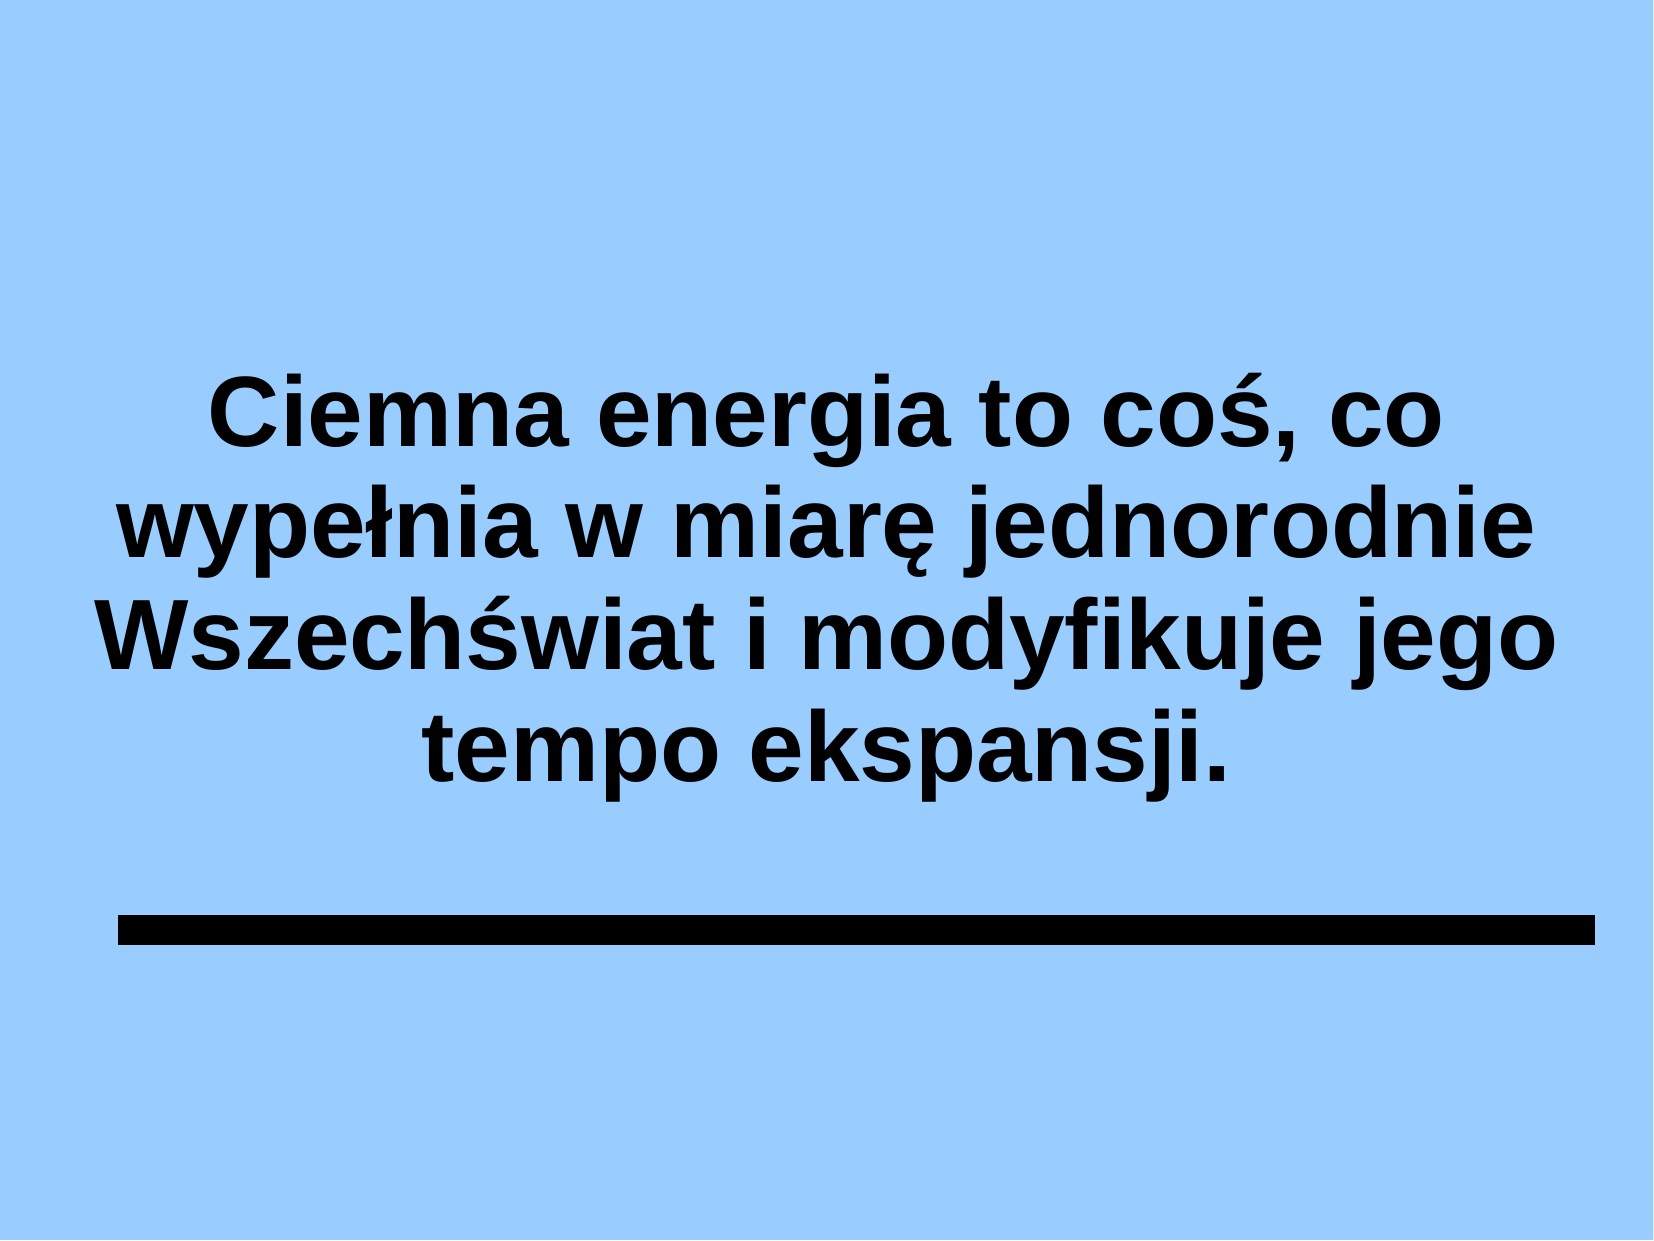

# Ciemna energia to coś, co wypełnia w miarę jednorodnie Wszechświat i modyfikuje jego tempo ekspansji.